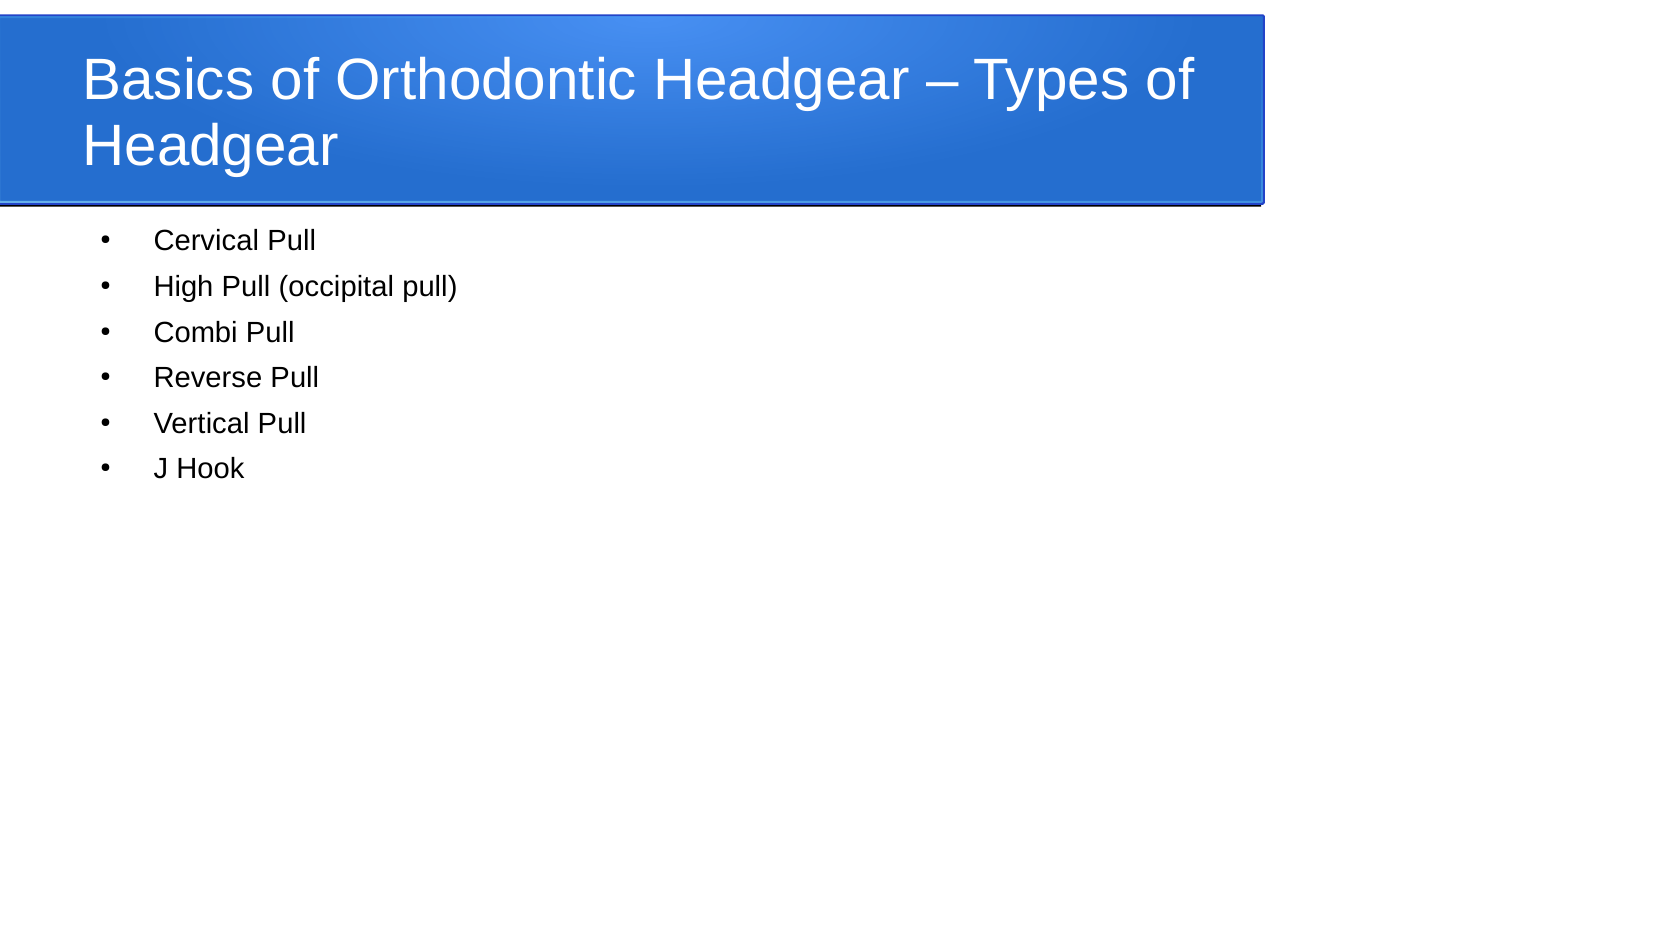

# Basics of Orthodontic Headgear – Types of Headgear
Cervical Pull
High Pull (occipital pull)
Combi Pull
Reverse Pull
Vertical Pull
J Hook